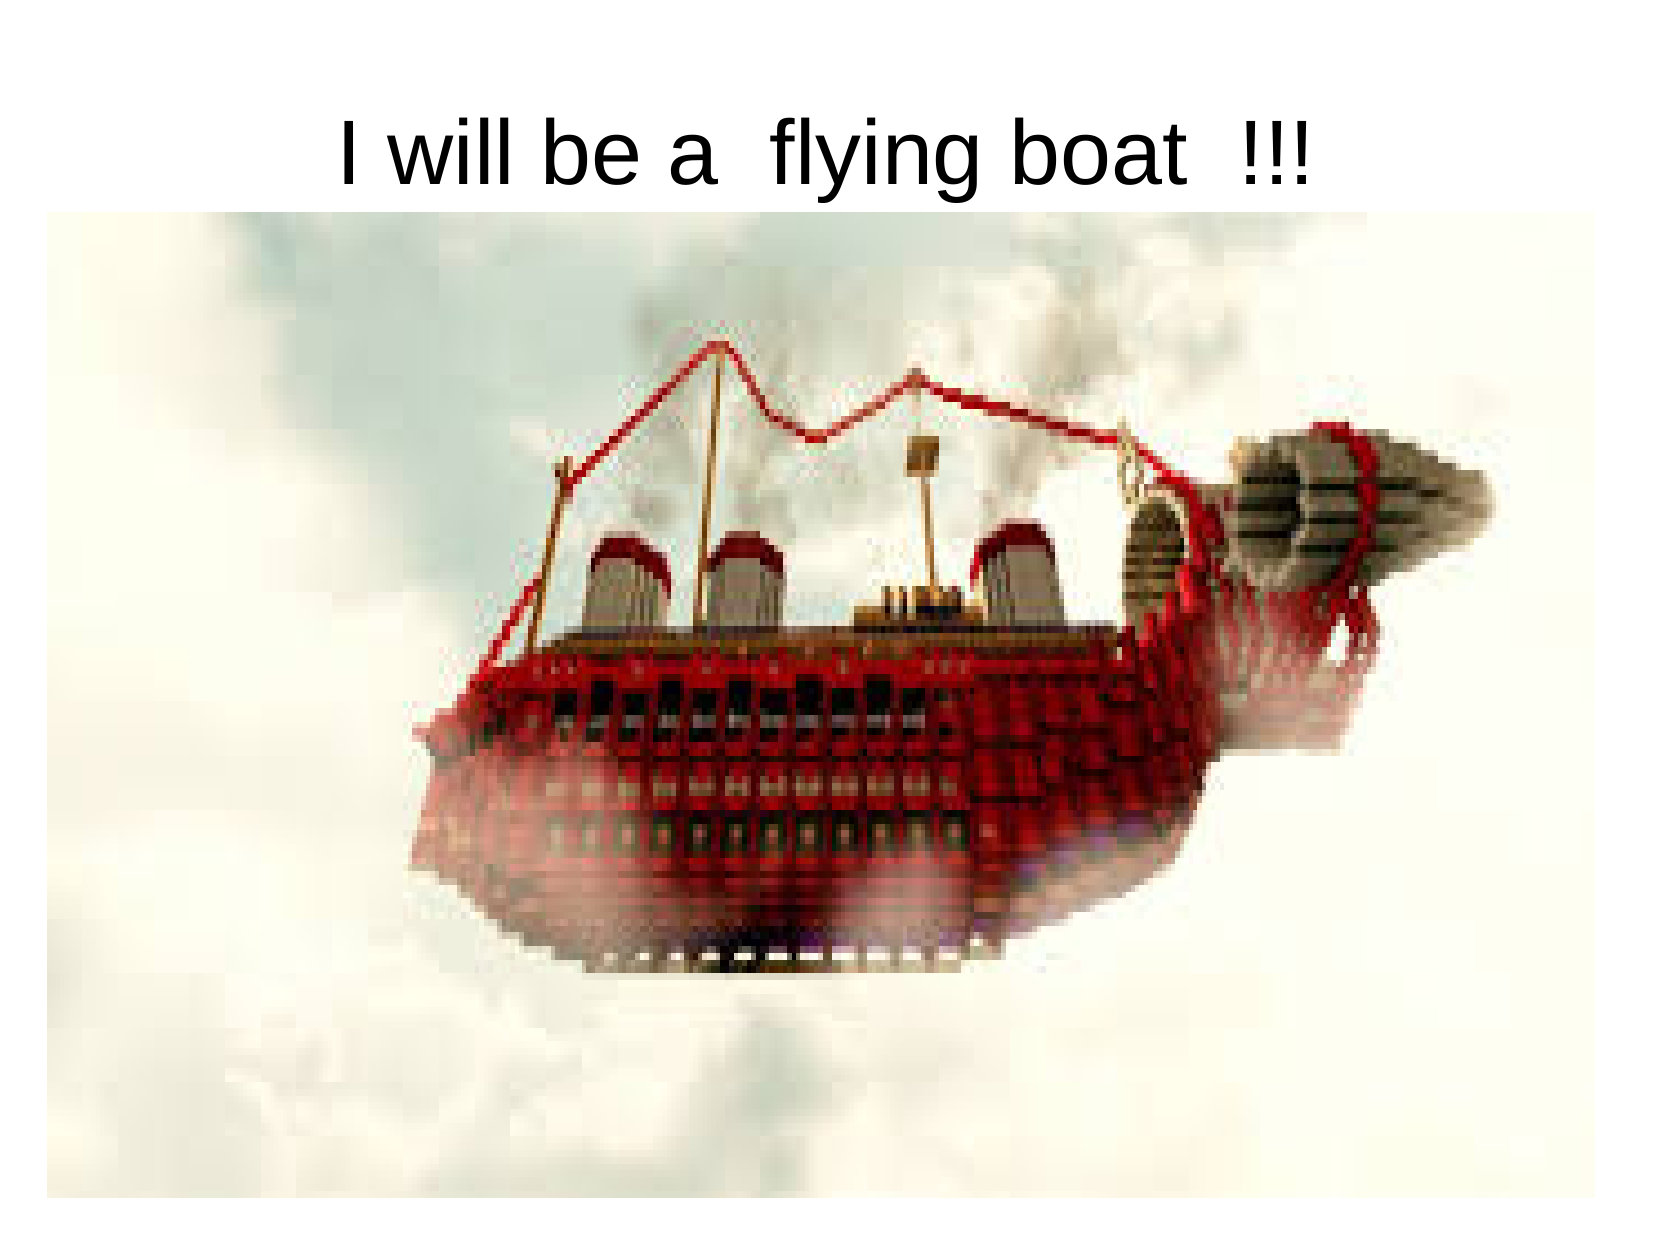

# I will be a flying boat  !!!